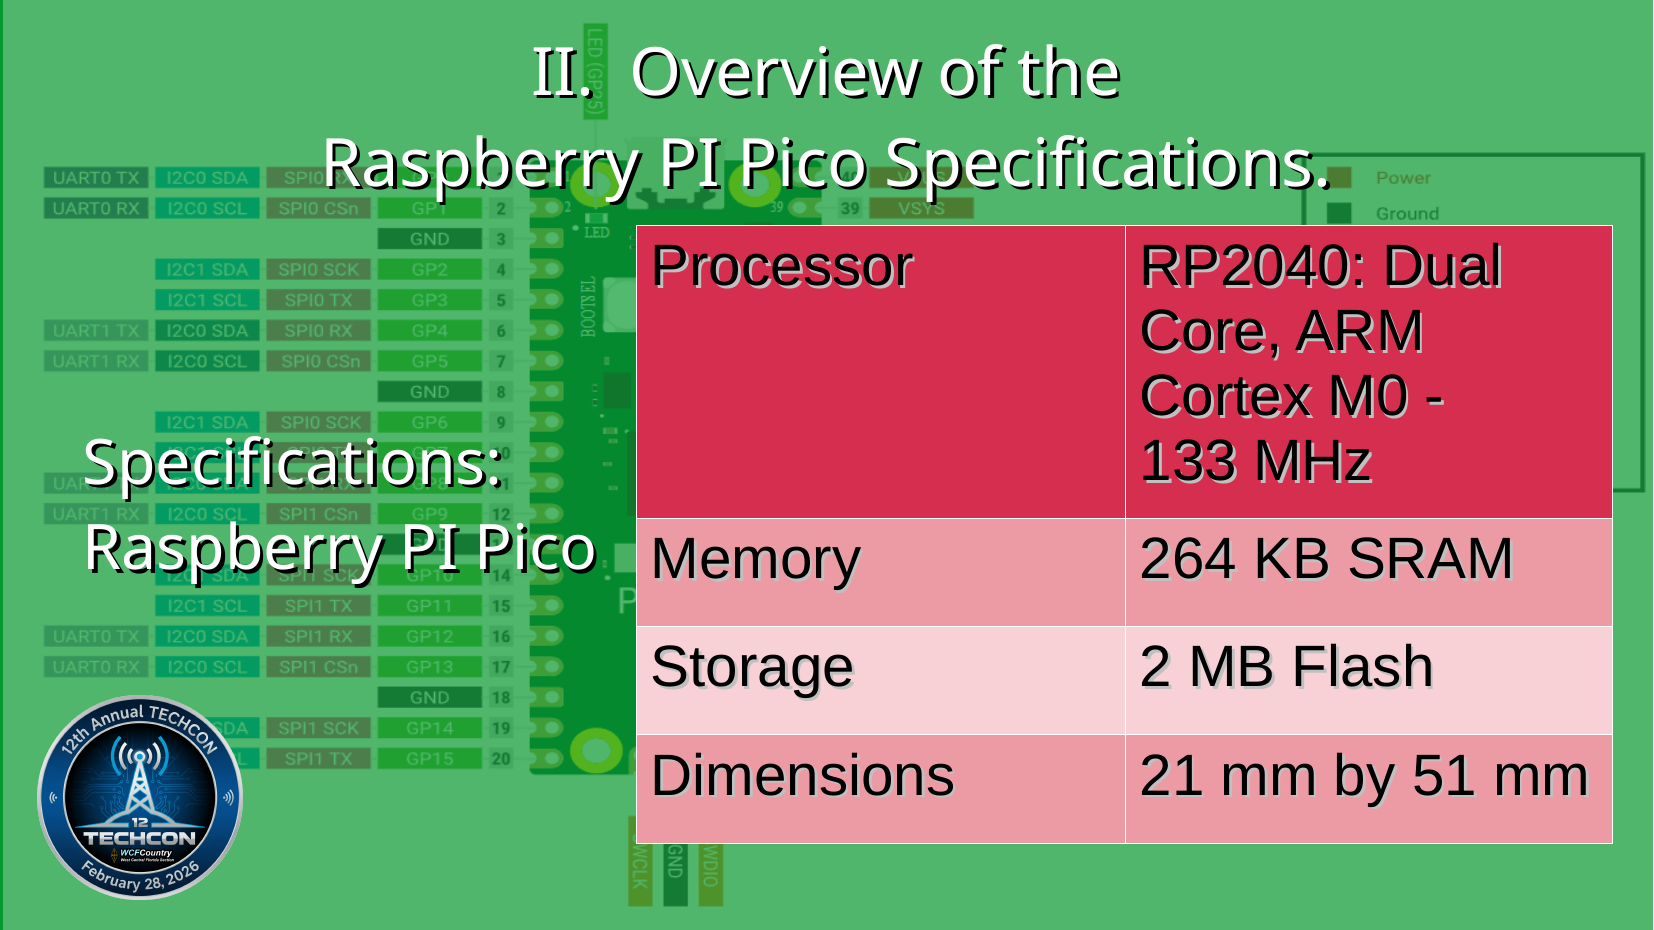

# II. Overview of the Raspberry PI Pico Specifications.
| Processor | RP2040: Dual Core, ARM Cortex M0 - 133 MHz |
| --- | --- |
| Memory | 264 KB SRAM |
| Storage | 2 MB Flash |
| Dimensions | 21 mm by 51 mm |
Specifications:
Raspberry PI Pico